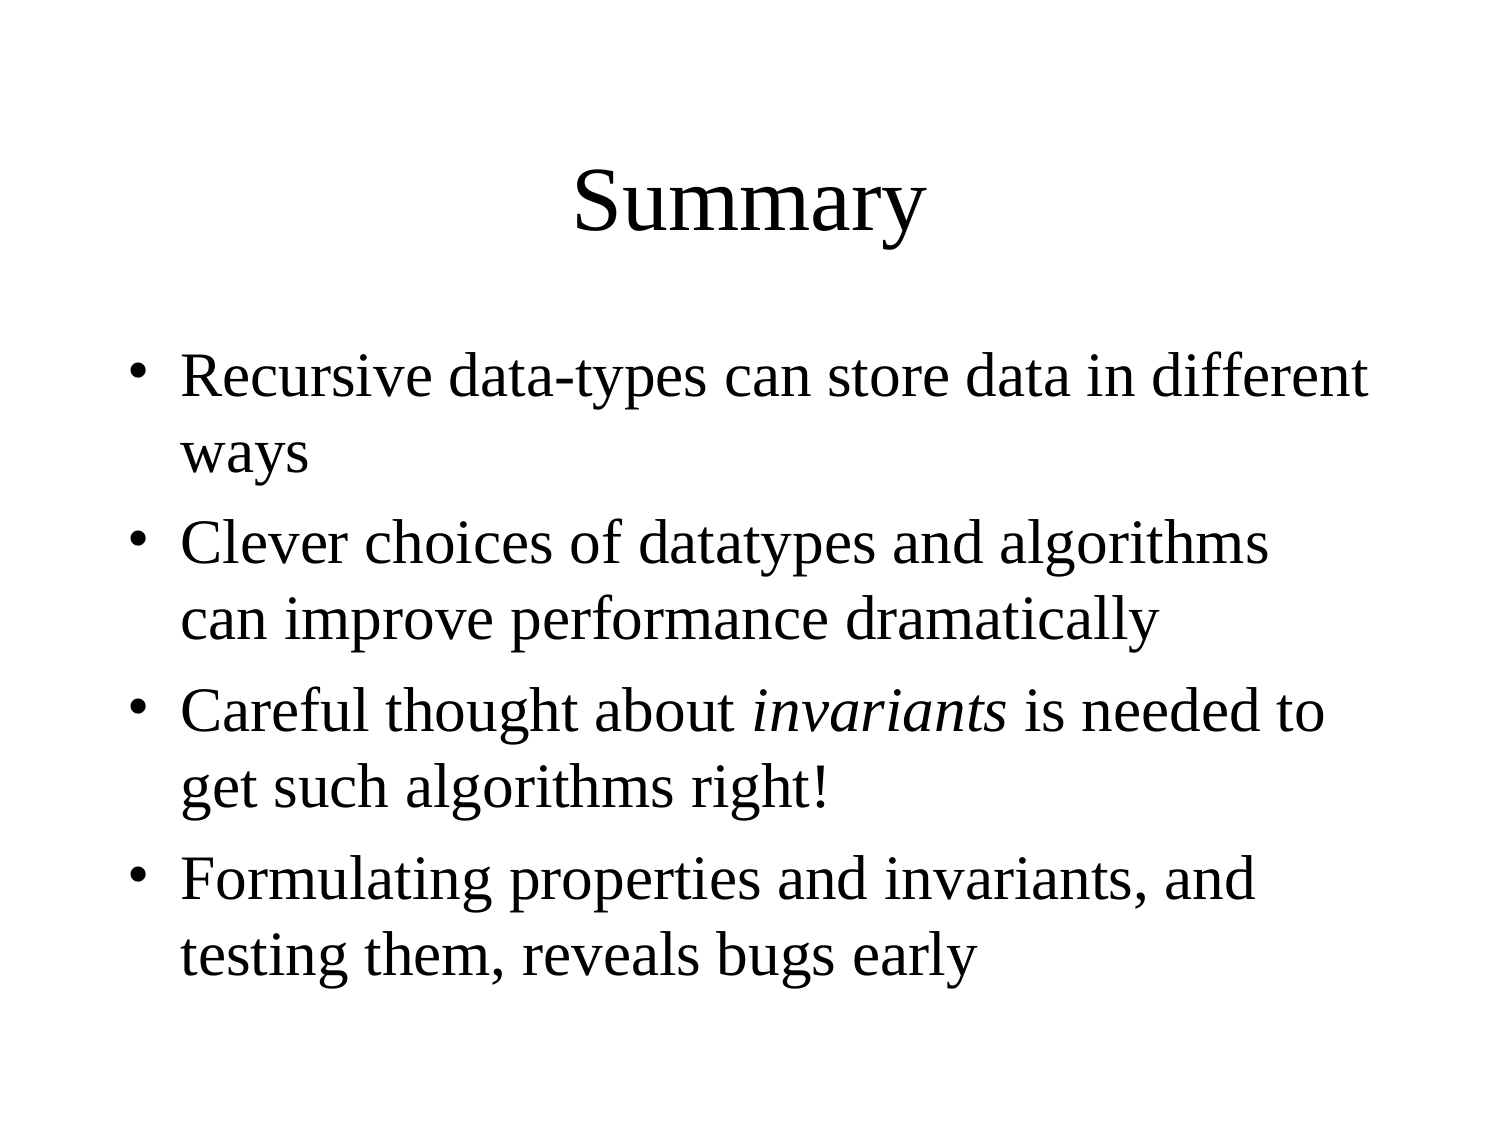

# Summary
Recursive data-types can store data in different ways
Clever choices of datatypes and algorithms can improve performance dramatically
Careful thought about invariants is needed to get such algorithms right!
Formulating properties and invariants, and testing them, reveals bugs early